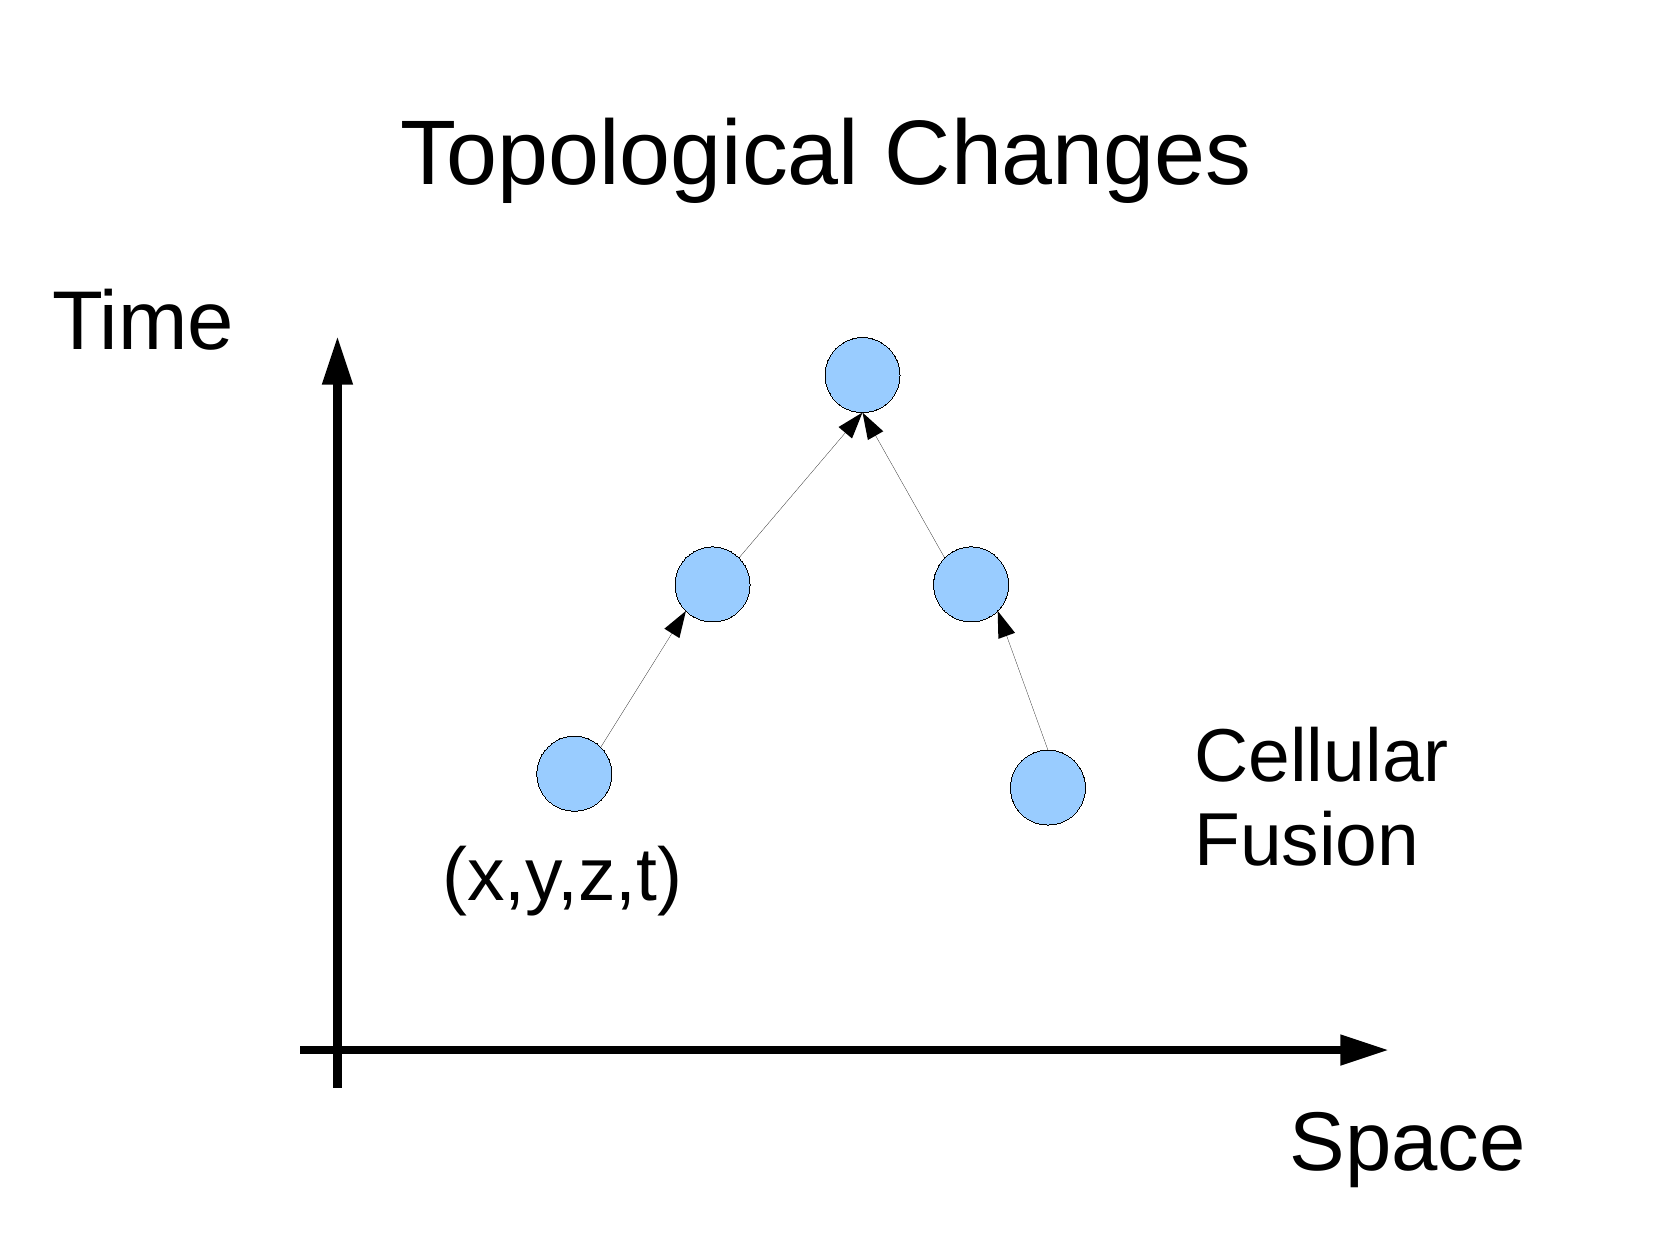

# Topological Changes
Time
Cellular
Fusion
(x,y,z,t)
Space